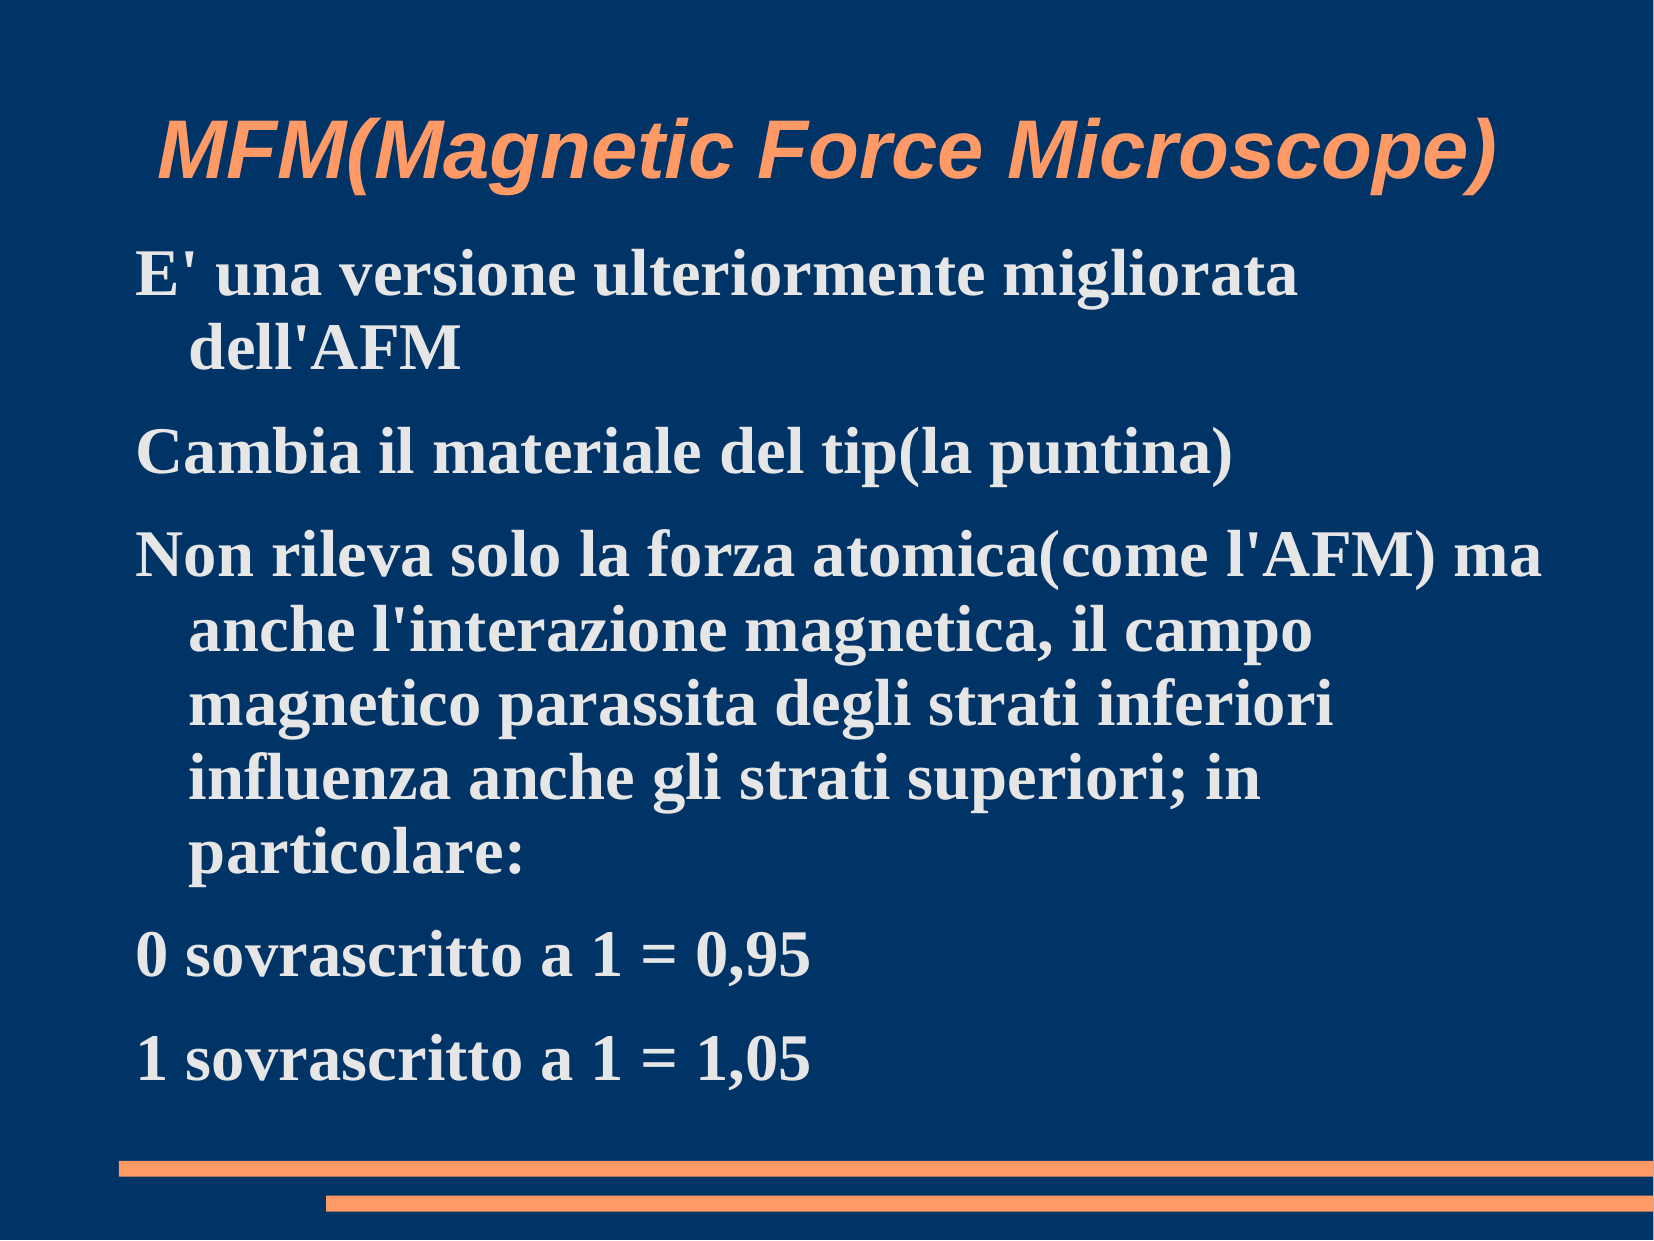

# MFM(Magnetic Force Microscope)
E' una versione ulteriormente migliorata dell'AFM
Cambia il materiale del tip(la puntina)
Non rileva solo la forza atomica(come l'AFM) ma anche l'interazione magnetica, il campo magnetico parassita degli strati inferiori influenza anche gli strati superiori; in particolare:
0 sovrascritto a 1 = 0,95
1 sovrascritto a 1 = 1,05